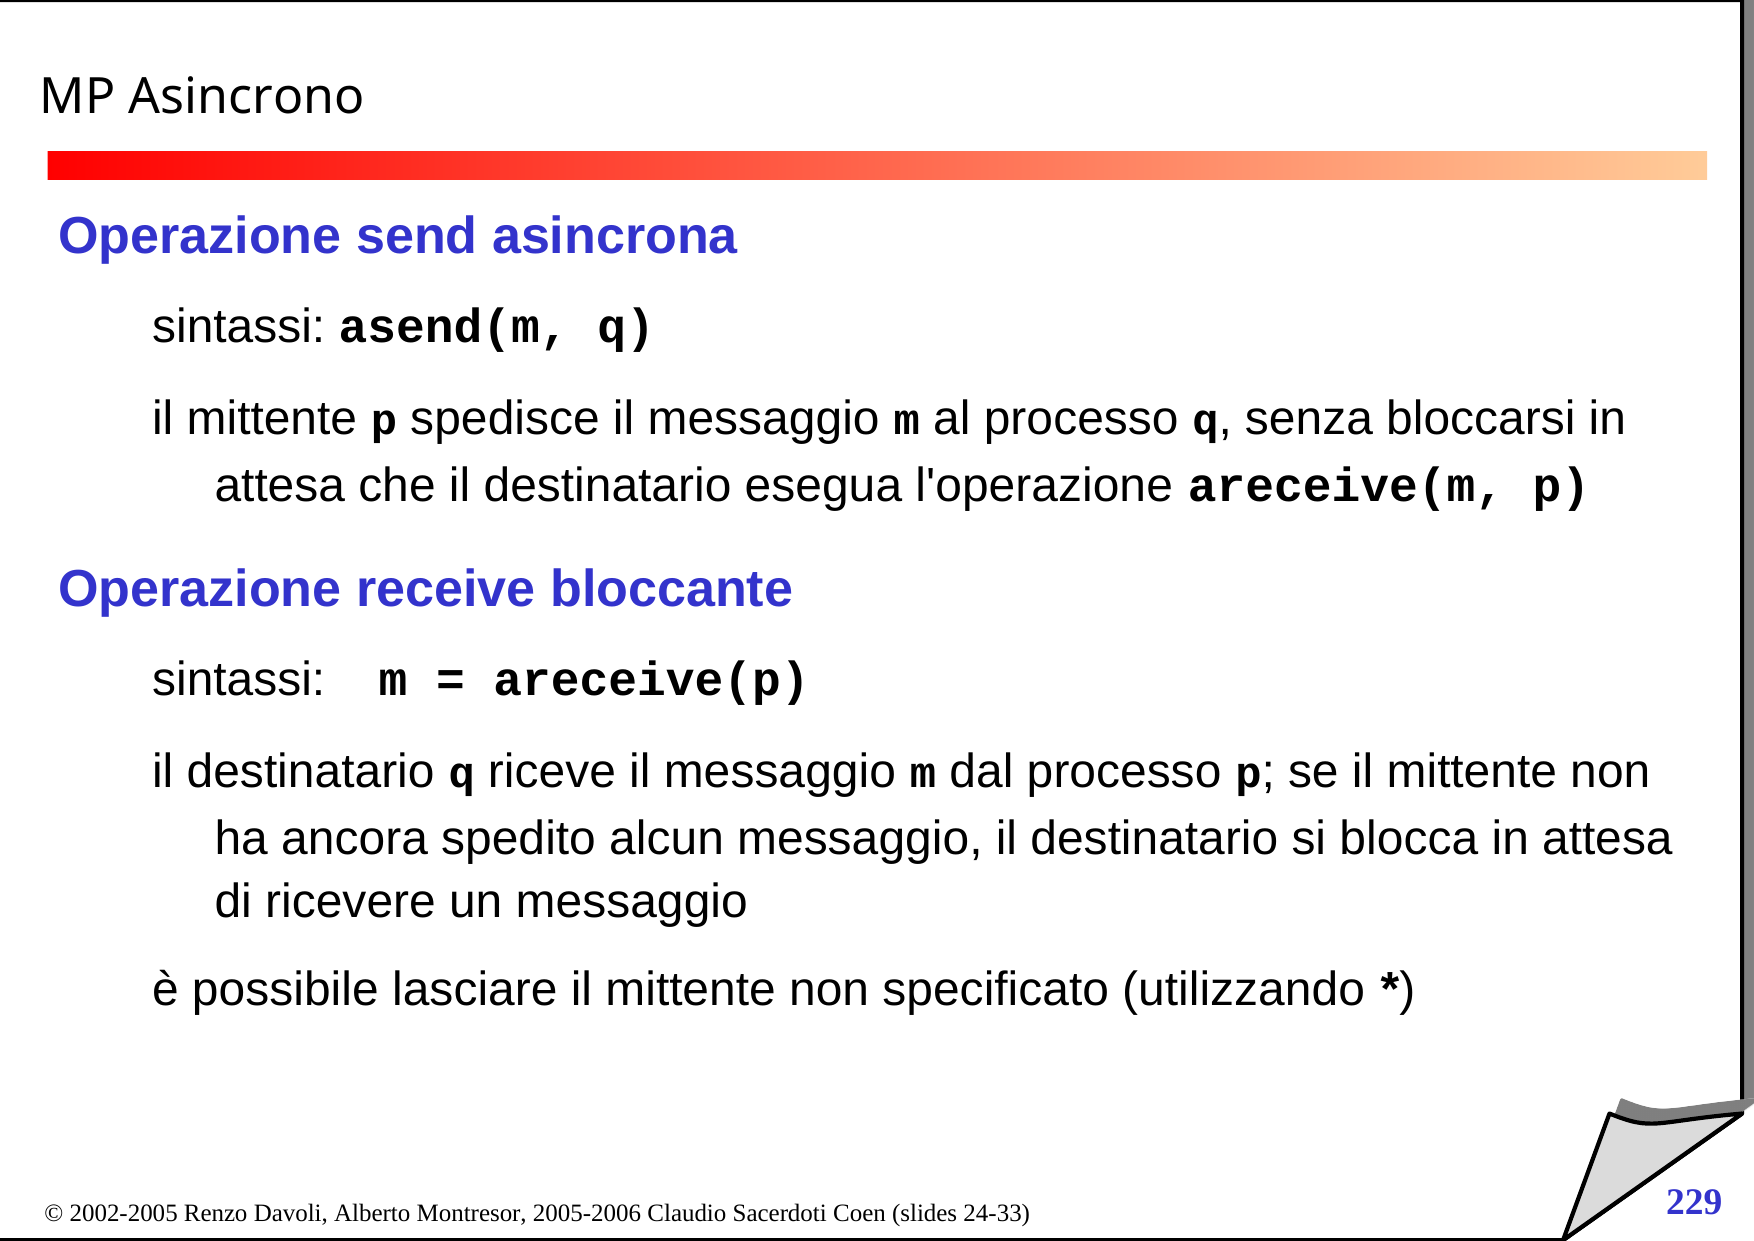

# MP Asincrono
Operazione send asincrona
sintassi: asend(m, q)
il mittente p spedisce il messaggio m al processo q, senza bloccarsi in attesa che il destinatario esegua l'operazione areceive(m, p)
Operazione receive bloccante
sintassi: m = areceive(p)
il destinatario q riceve il messaggio m dal processo p; se il mittente non ha ancora spedito alcun messaggio, il destinatario si blocca in attesa di ricevere un messaggio
è possibile lasciare il mittente non specificato (utilizzando *)